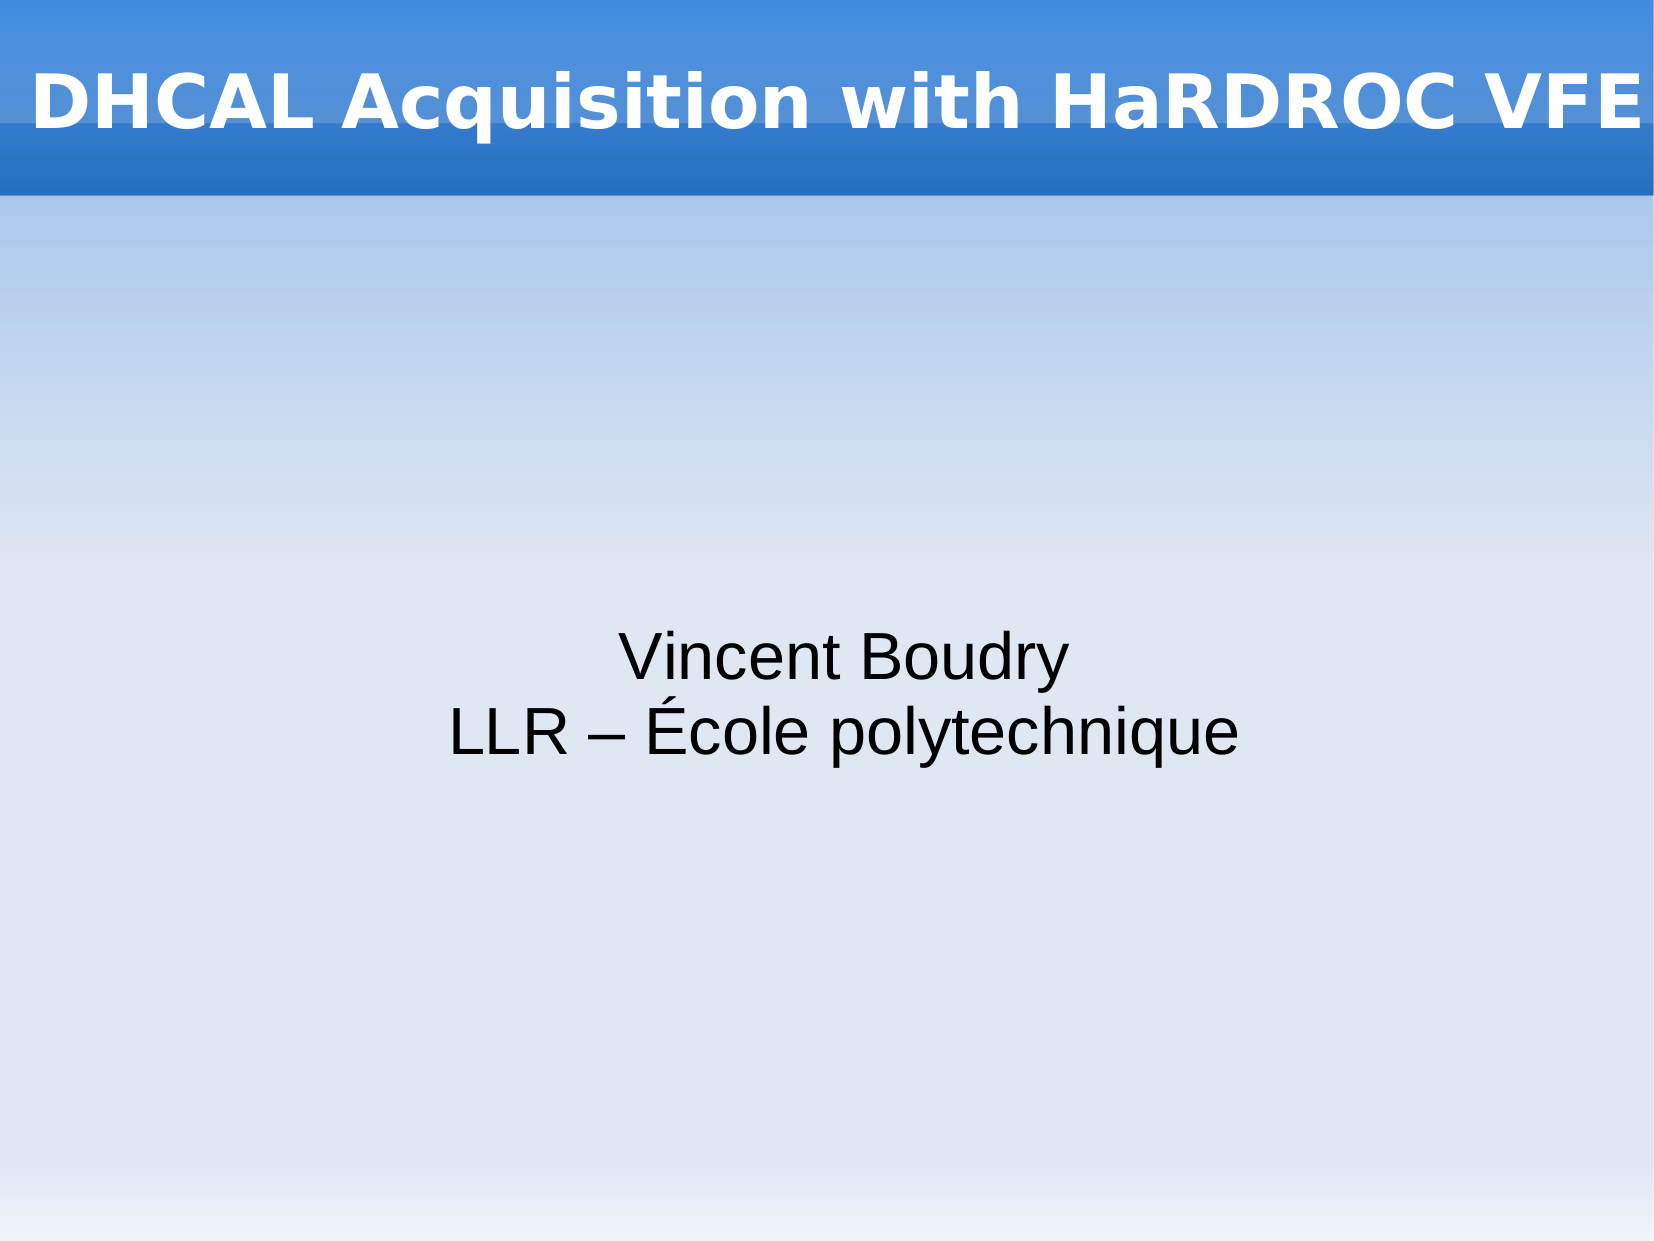

# DHCAL Acquisition with HaRDROC VFE
Vincent Boudry
LLR – École polytechnique